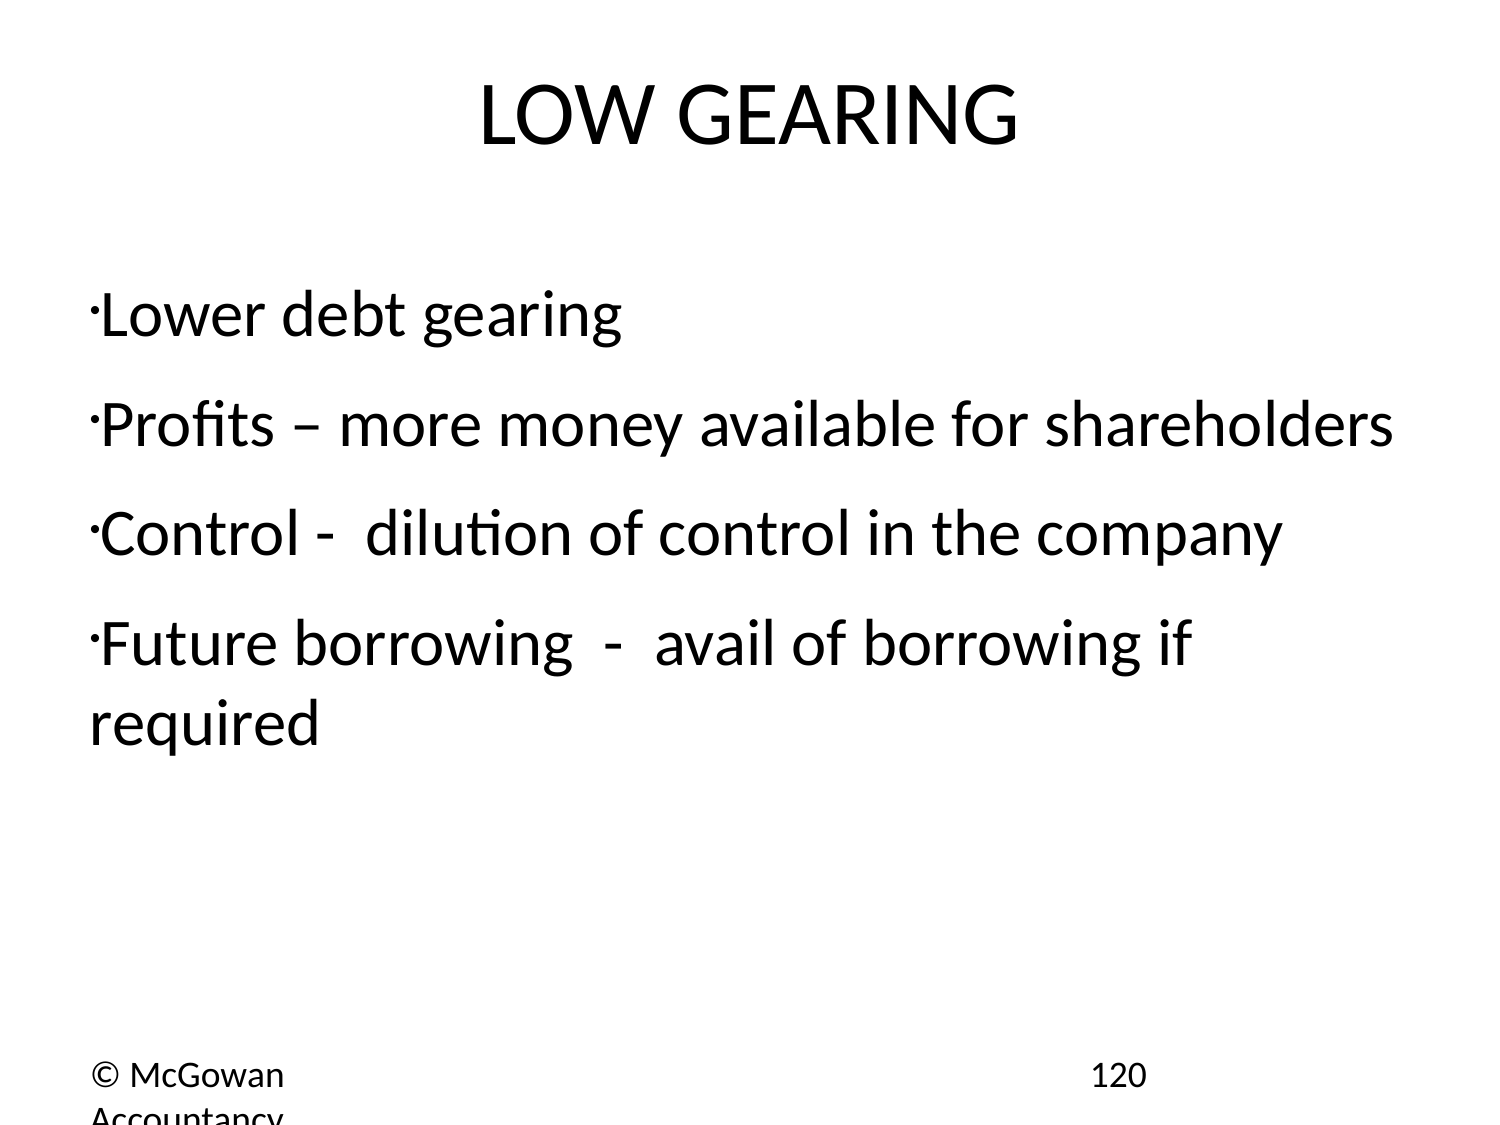

# LOW GEARING
Lower debt gearing
Profits – more money available for shareholders
Control - dilution of control in the company
Future borrowing - avail of borrowing if required
© McGowan Accountancy Services
120